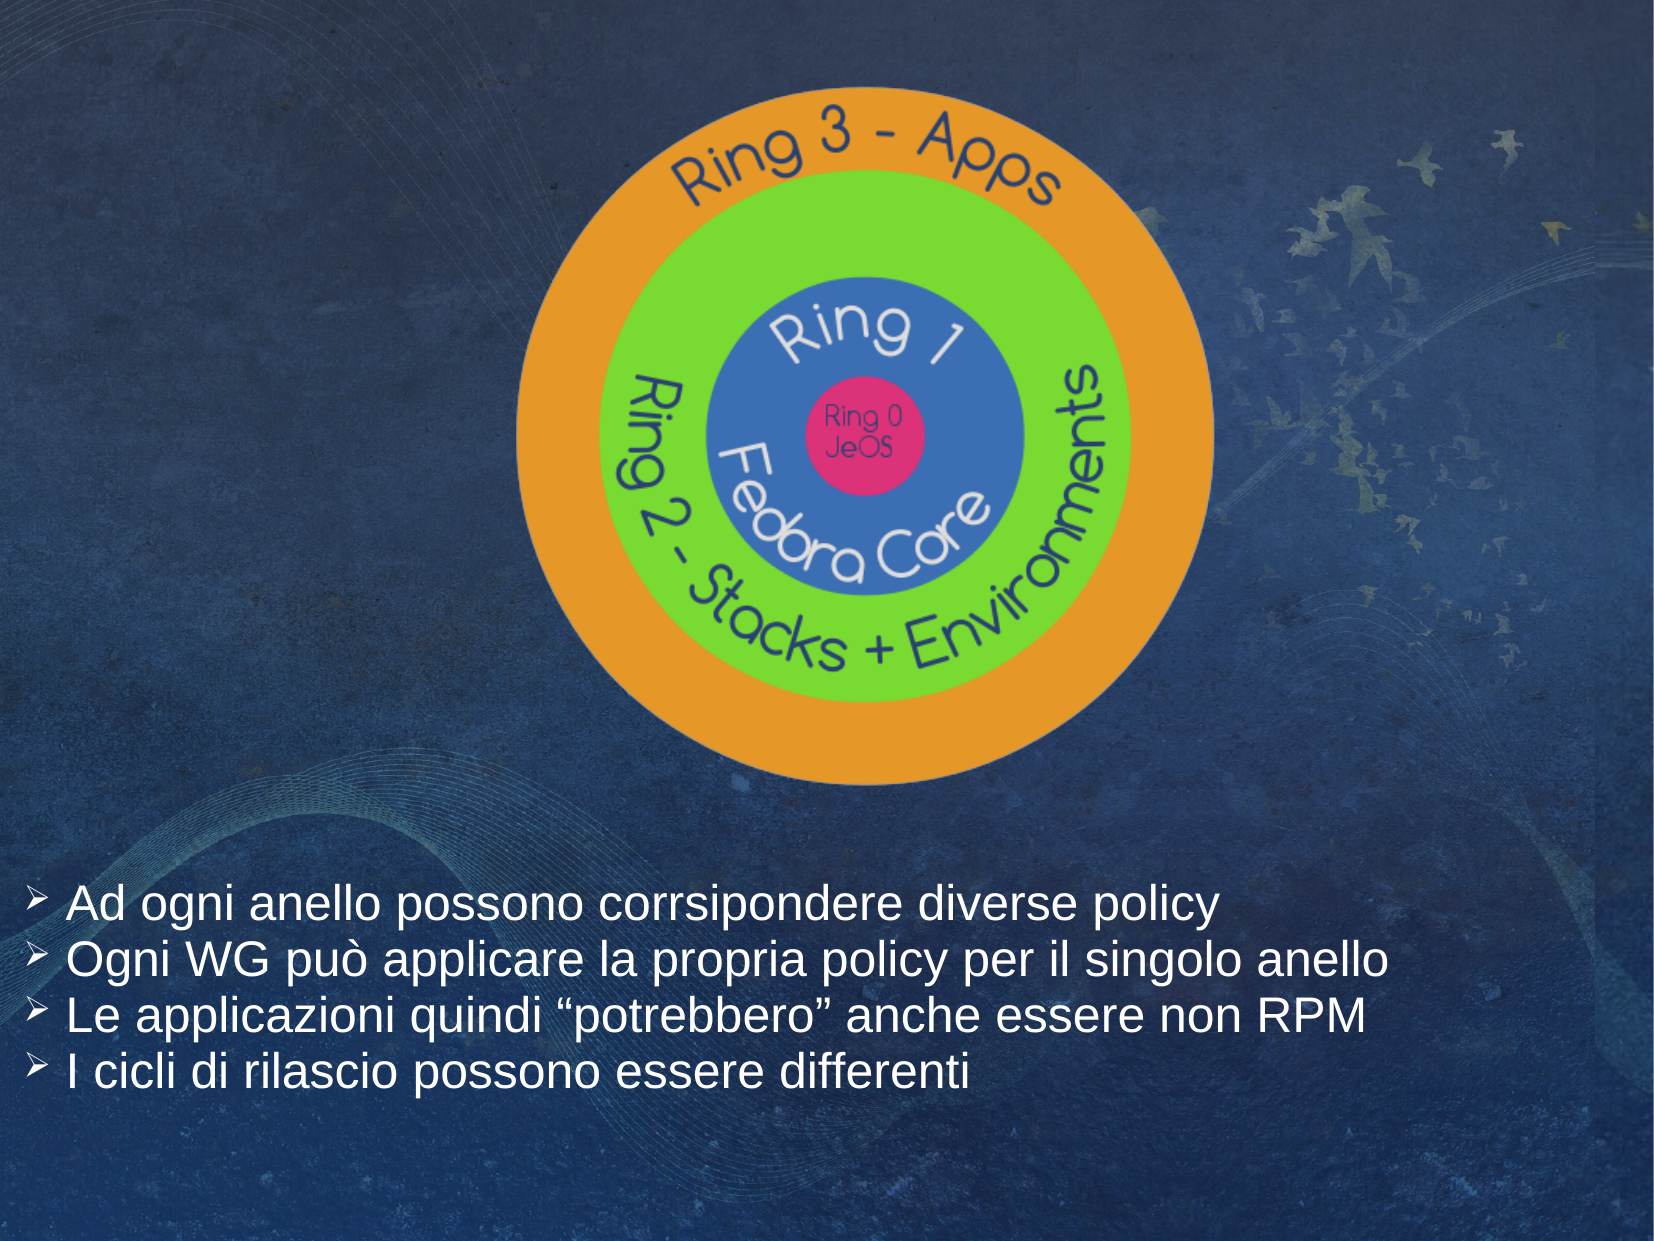

# Ad ogni anello possono corrsipondere diverse policy
 Ogni WG può applicare la propria policy per il singolo anello
 Le applicazioni quindi “potrebbero” anche essere non RPM
 I cicli di rilascio possono essere differenti